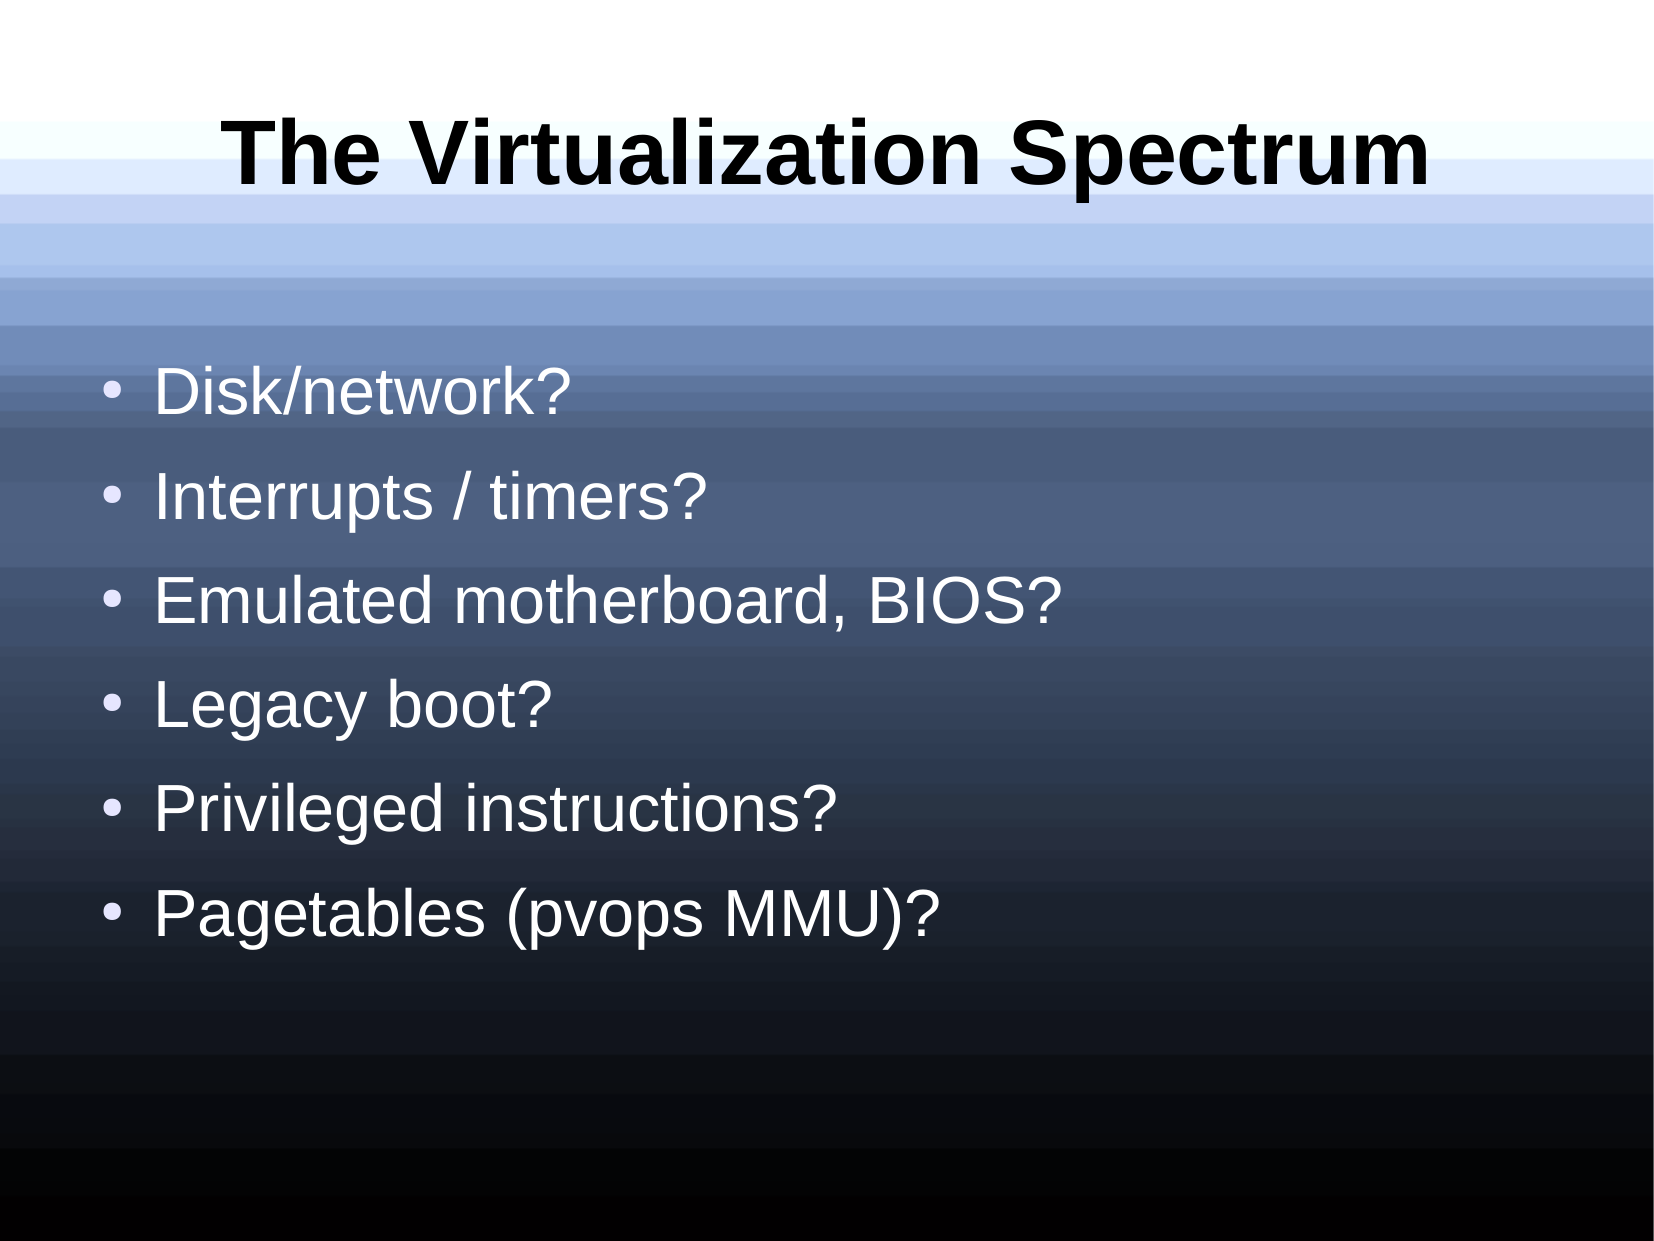

# The Virtualization Spectrum
Disk/network?
Interrupts / timers?
Emulated motherboard, BIOS?
Legacy boot?
Privileged instructions?
Pagetables (pvops MMU)?